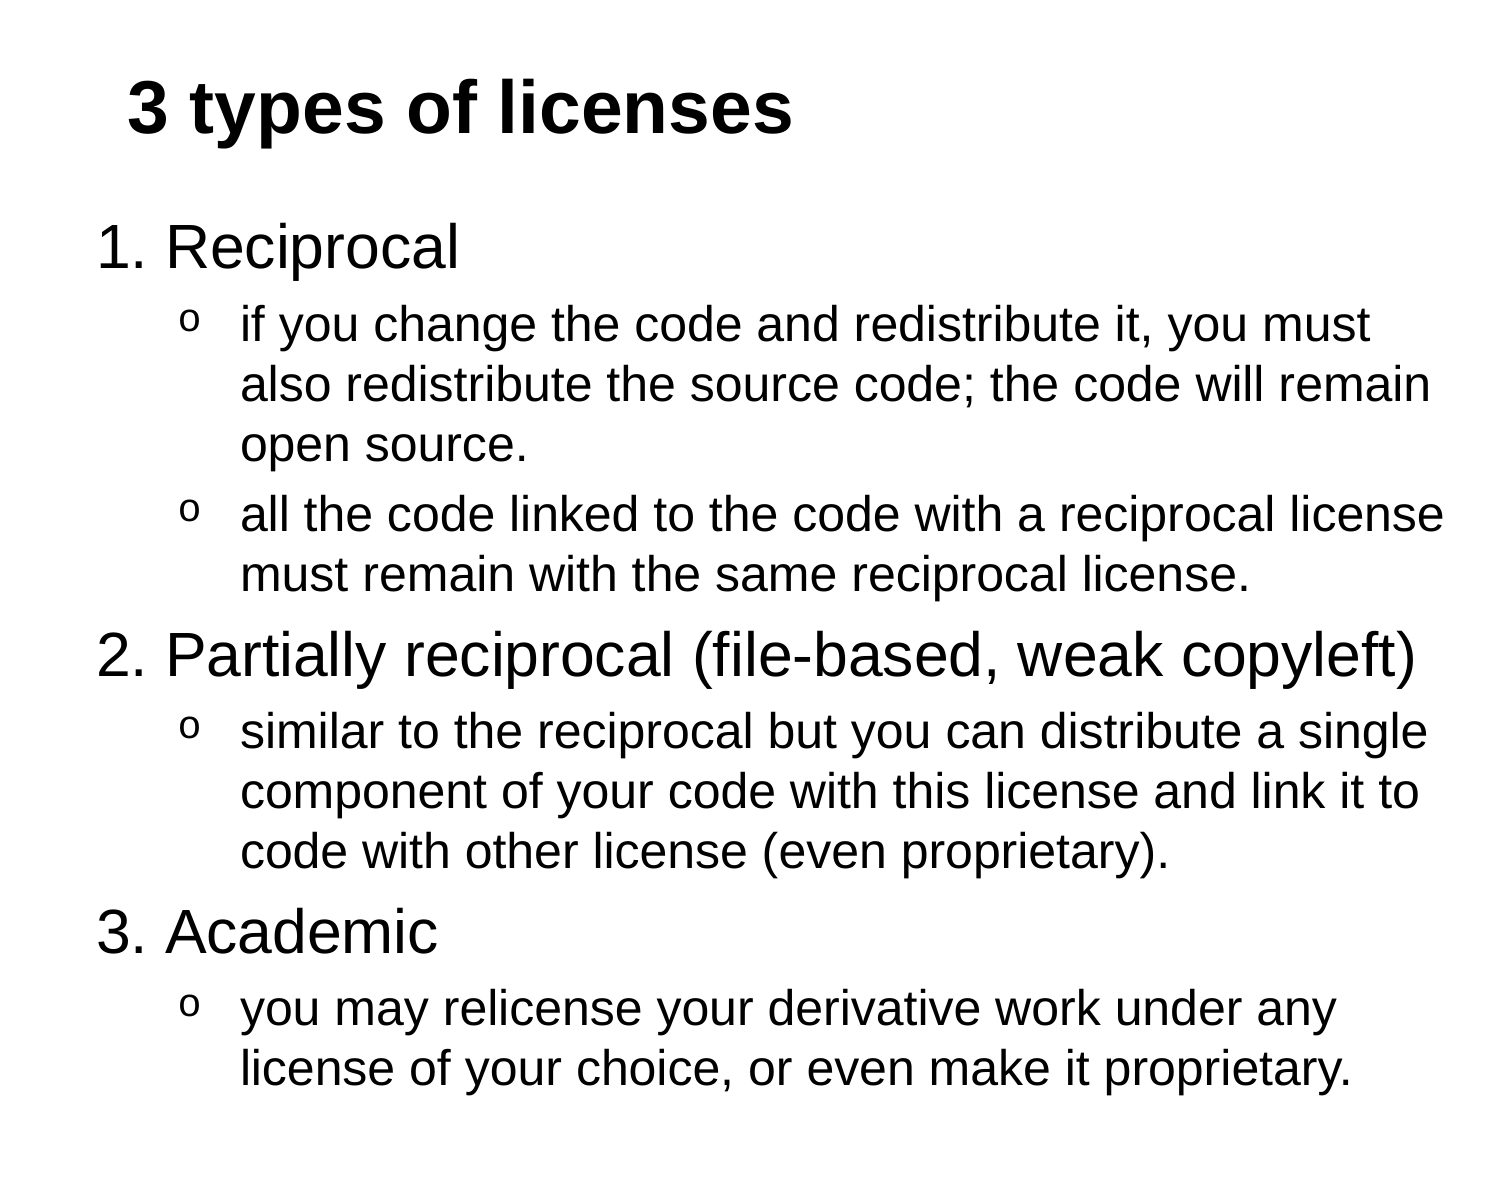

# 3 types of licenses
Reciprocal
if you change the code and redistribute it, you must also redistribute the source code; the code will remain open source.
all the code linked to the code with a reciprocal license must remain with the same reciprocal license.
Partially reciprocal (file-based, weak copyleft)
similar to the reciprocal but you can distribute a single component of your code with this license and link it to code with other license (even proprietary).
Academic
you may relicense your derivative work under any license of your choice, or even make it proprietary.